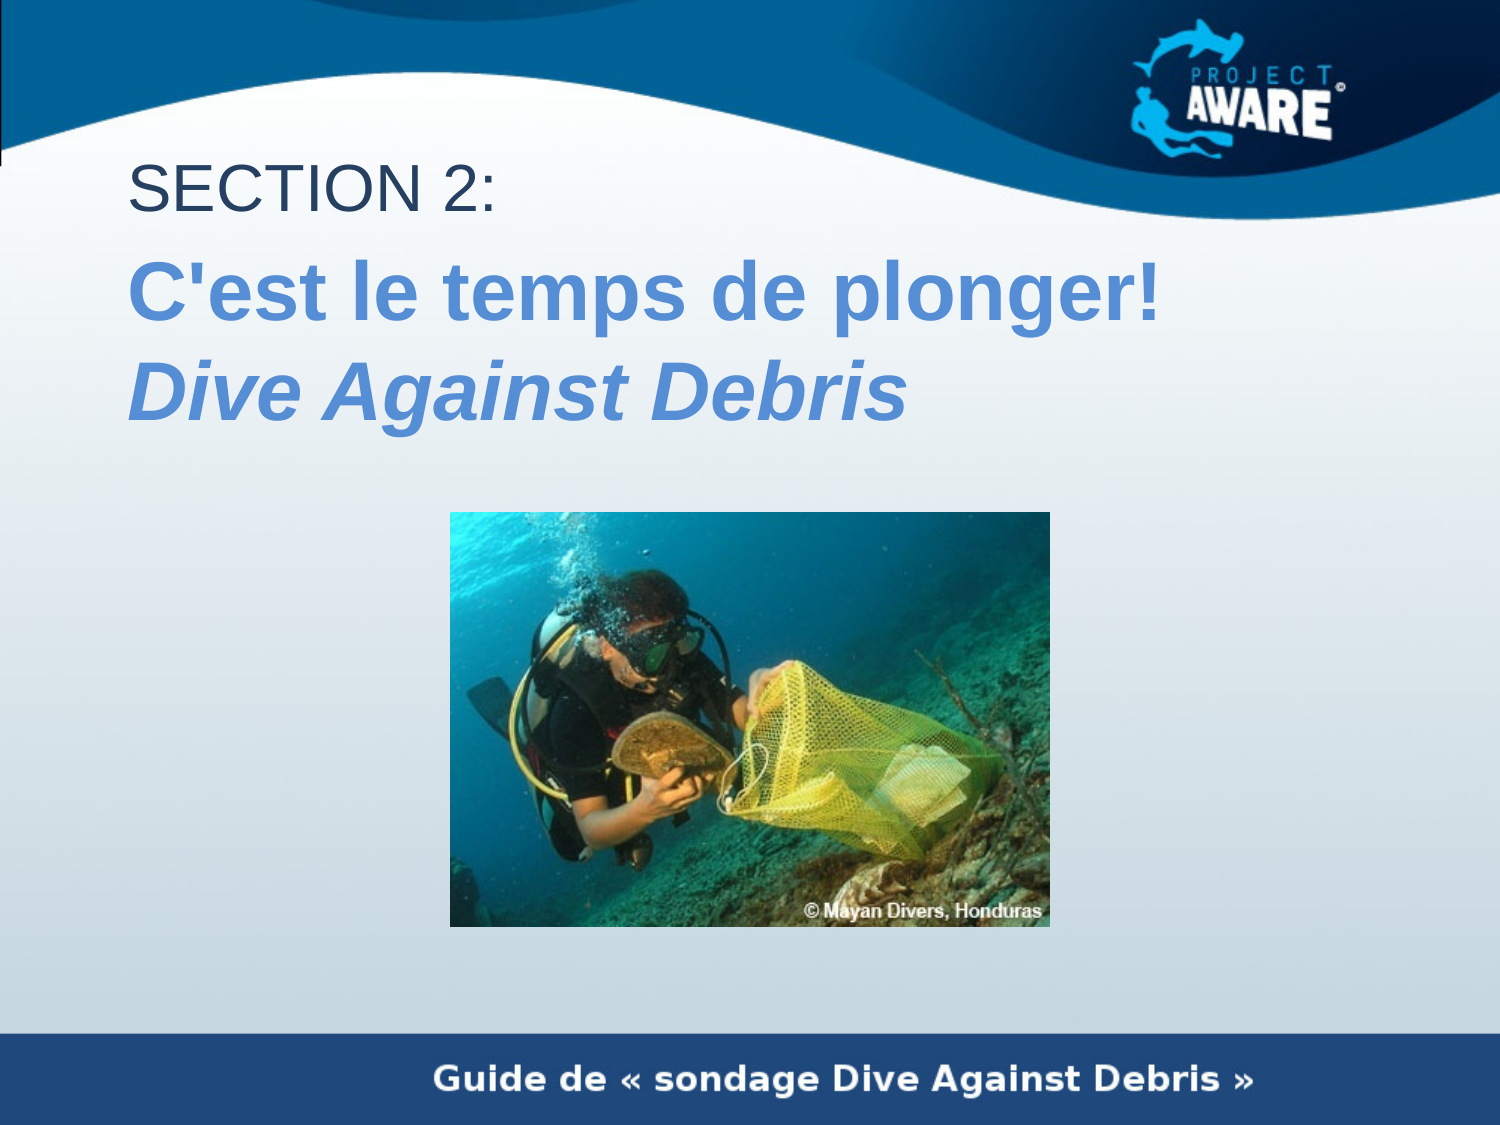

SECTION 2:
C'est le temps de plonger!
Dive Against Debris